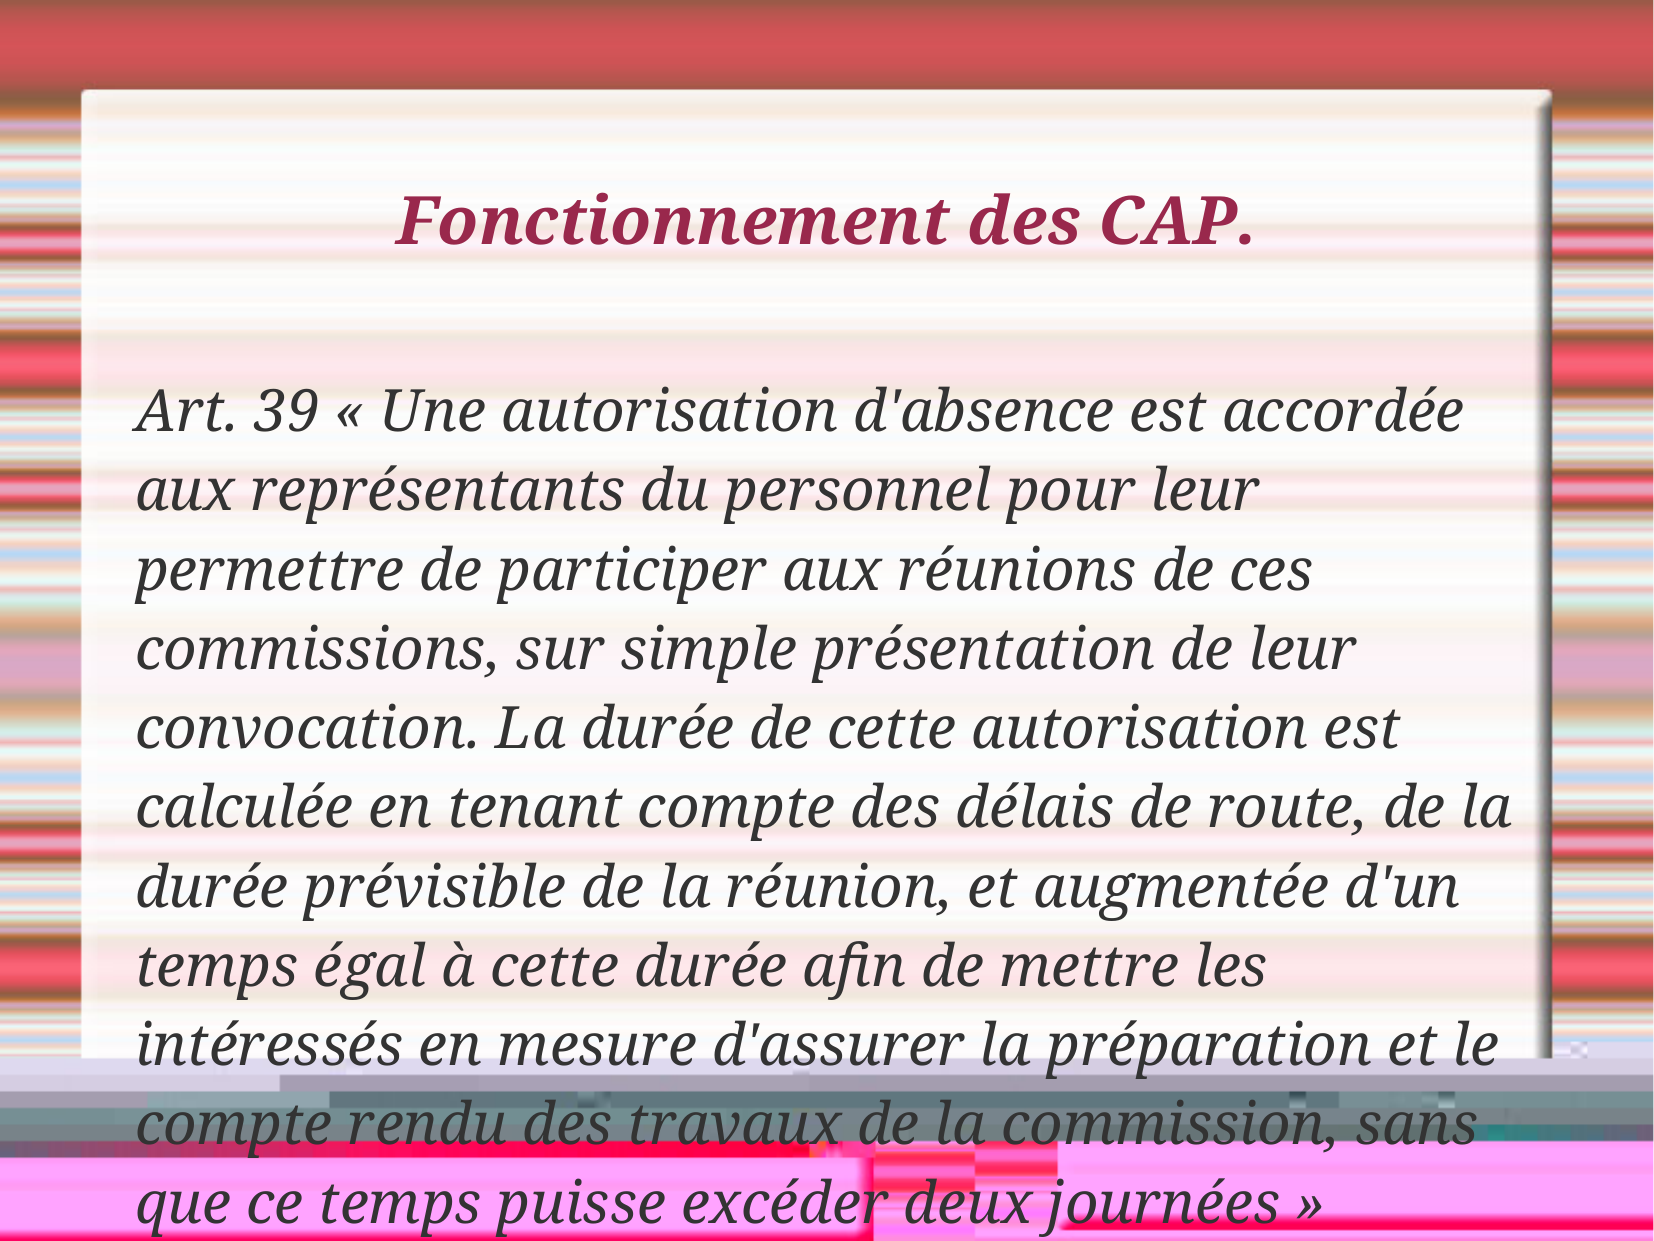

# Fonctionnement des CAP.
Art. 39 « Une autorisation d'absence est accordée aux représentants du personnel pour leur permettre de participer aux réunions de ces commissions, sur simple présentation de leur convocation. La durée de cette autorisation est calculée en tenant compte des délais de route, de la durée prévisible de la réunion, et augmentée d'un temps égal à cette durée afin de mettre les intéressés en mesure d'assurer la préparation et le compte rendu des travaux de la commission, sans que ce temps puisse excéder deux journées »